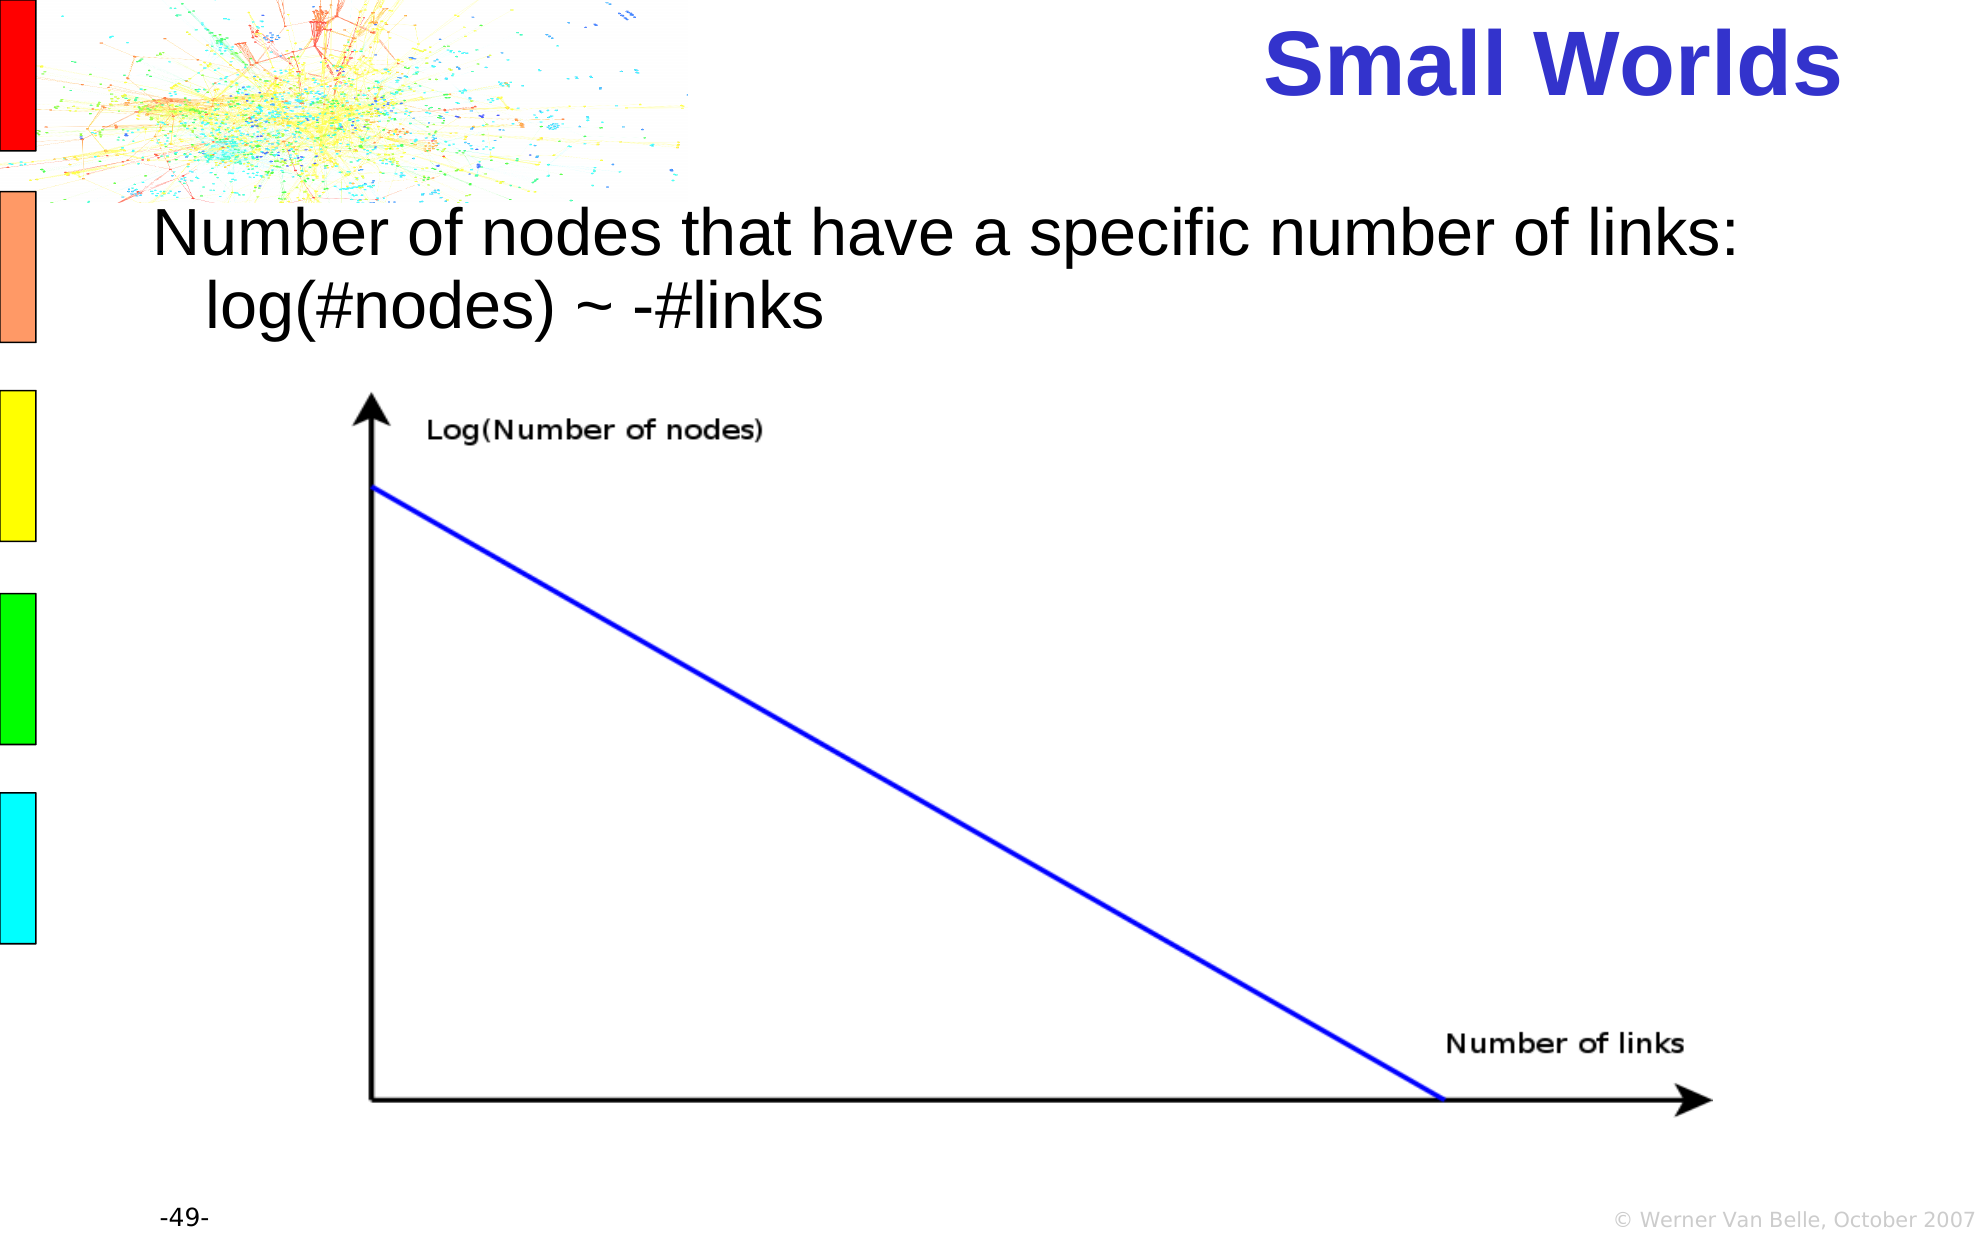

# Small Worlds
Number of nodes that have a specific number of links: log(#nodes) ~ -#links